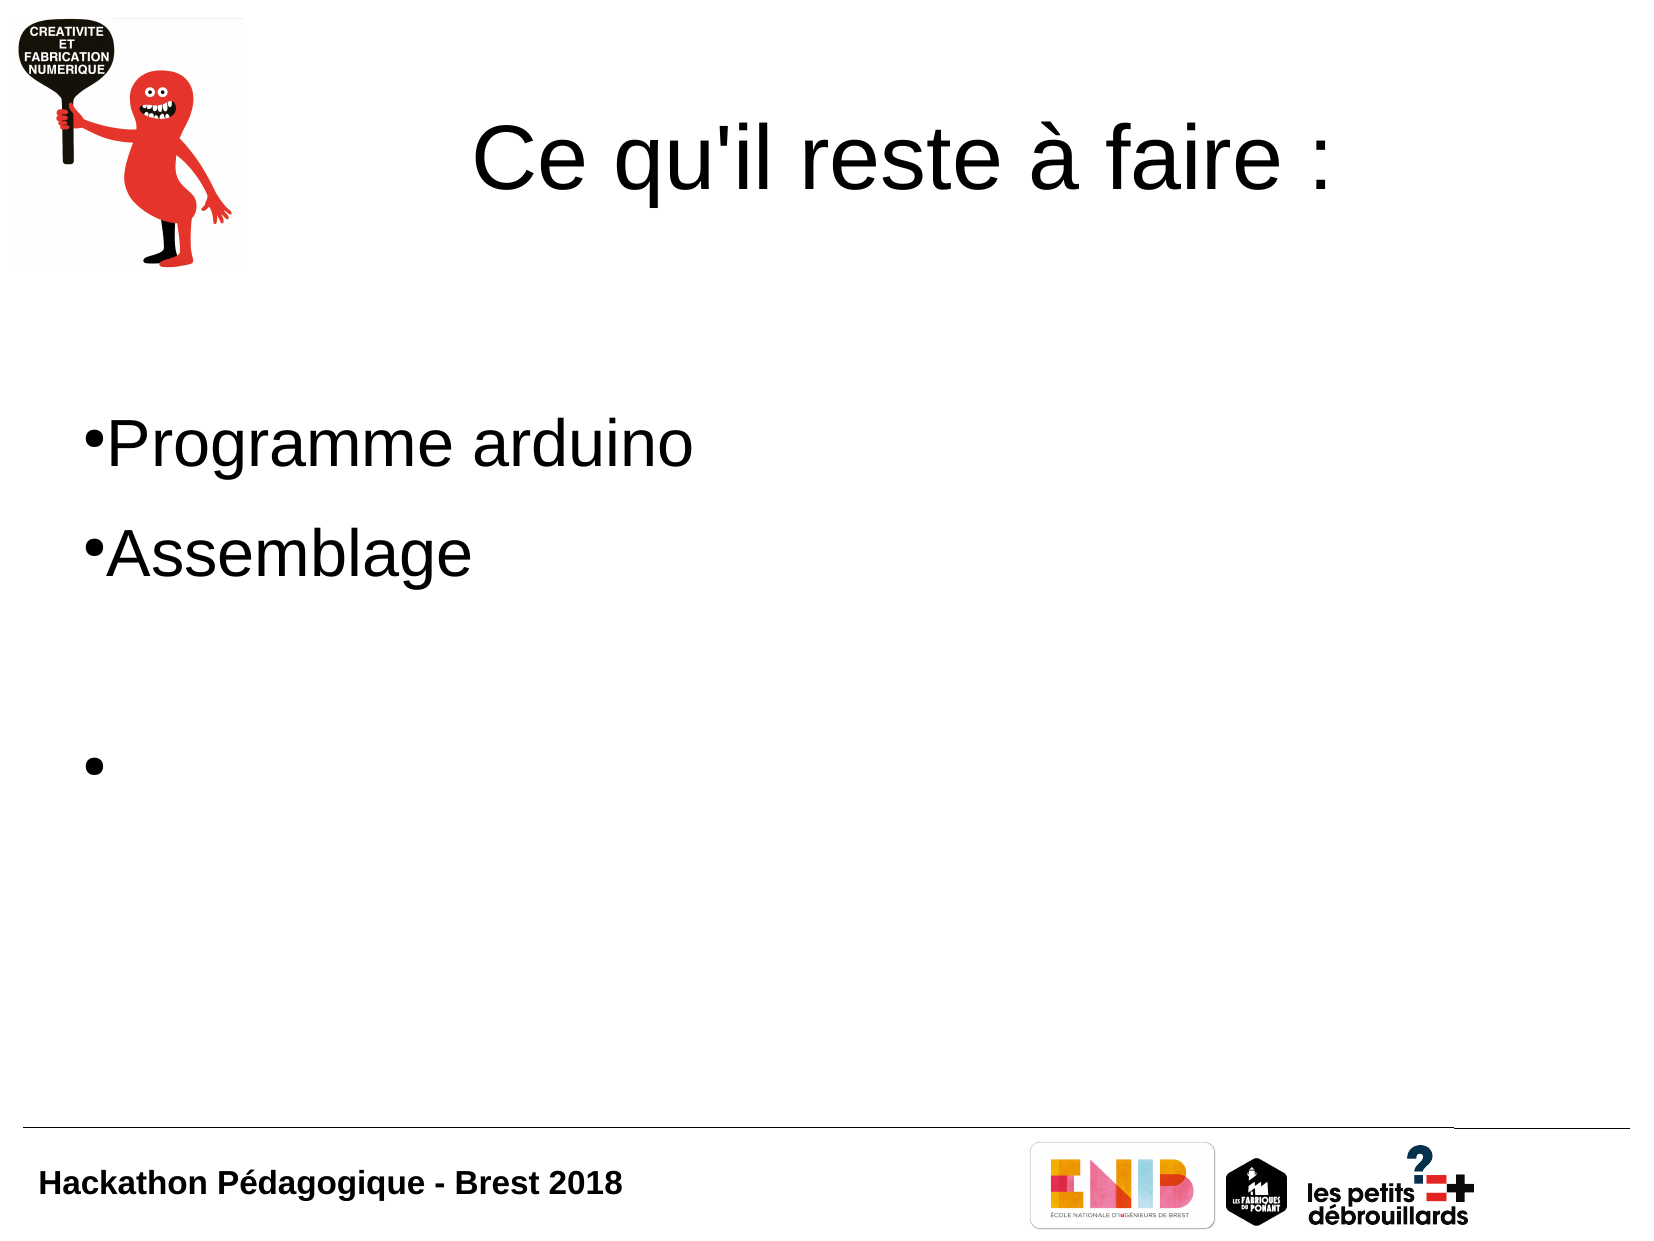

# Ce qu'il reste à faire :
Programme arduino
Assemblage
Hackathon Pédagogique - Brest 2018